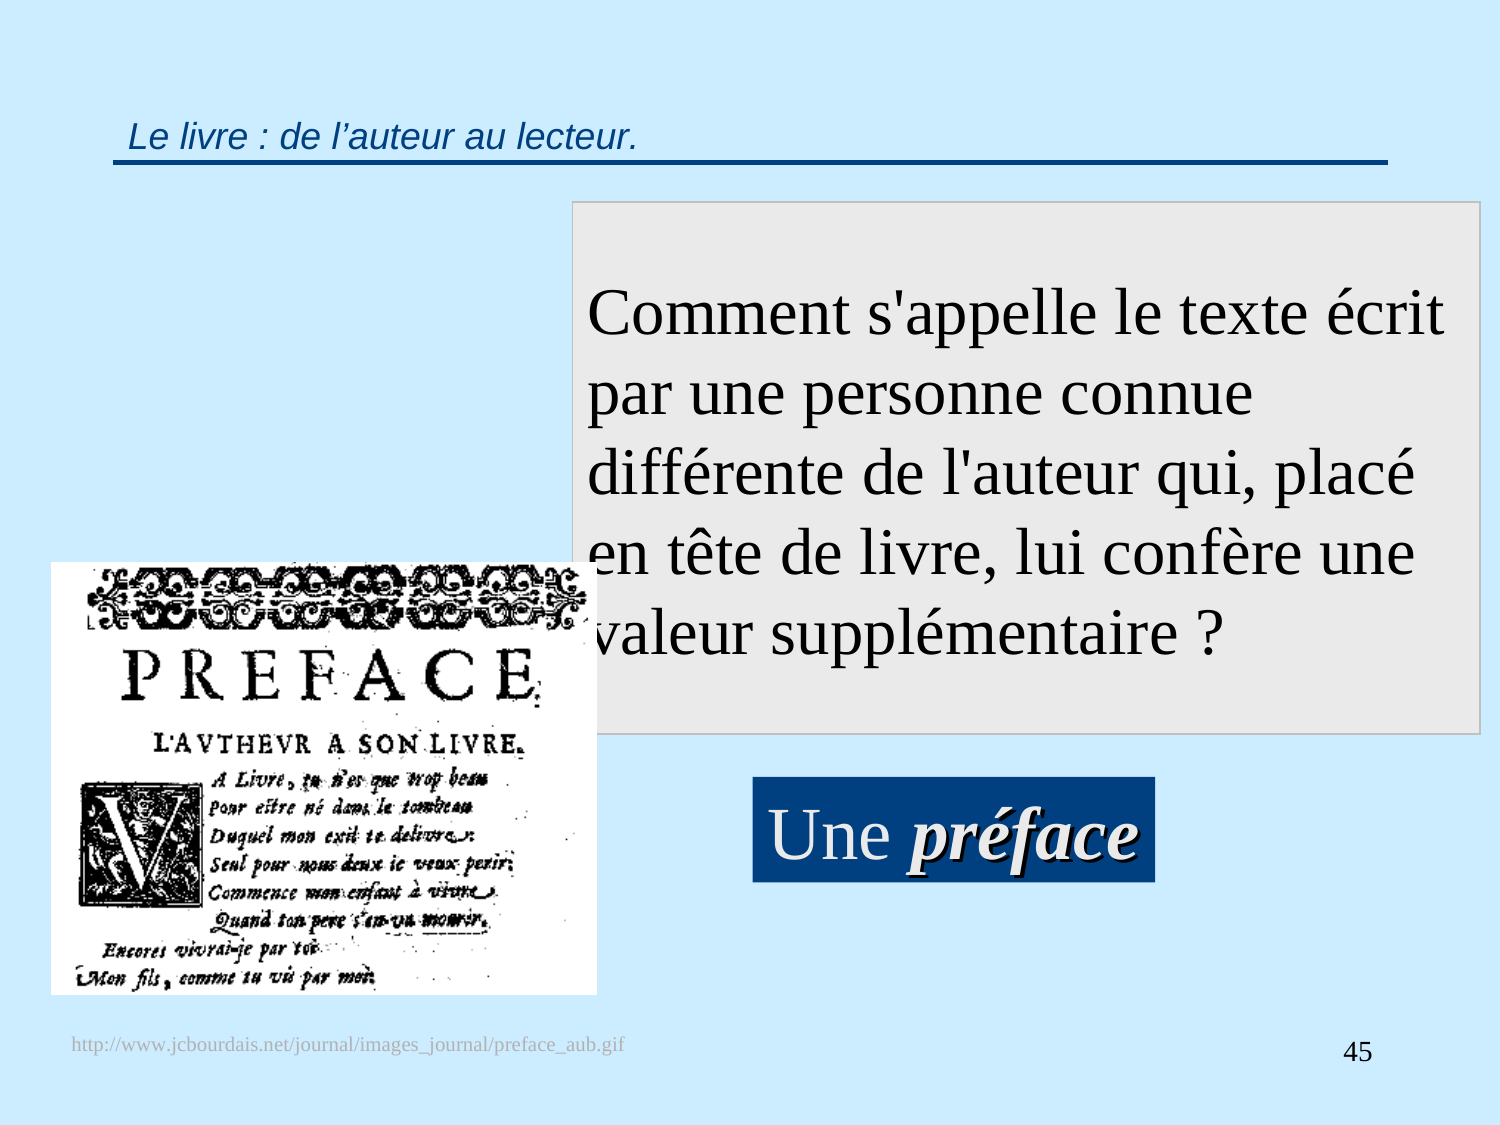

Le livre : de l’auteur au lecteur.
# Comment s'appelle le texte écrit par une personne connue différente de l'auteur qui, placé en tête de livre, lui confère une valeur supplémentaire ?
Une préface
http://www.jcbourdais.net/journal/images_journal/preface_aub.gif
45